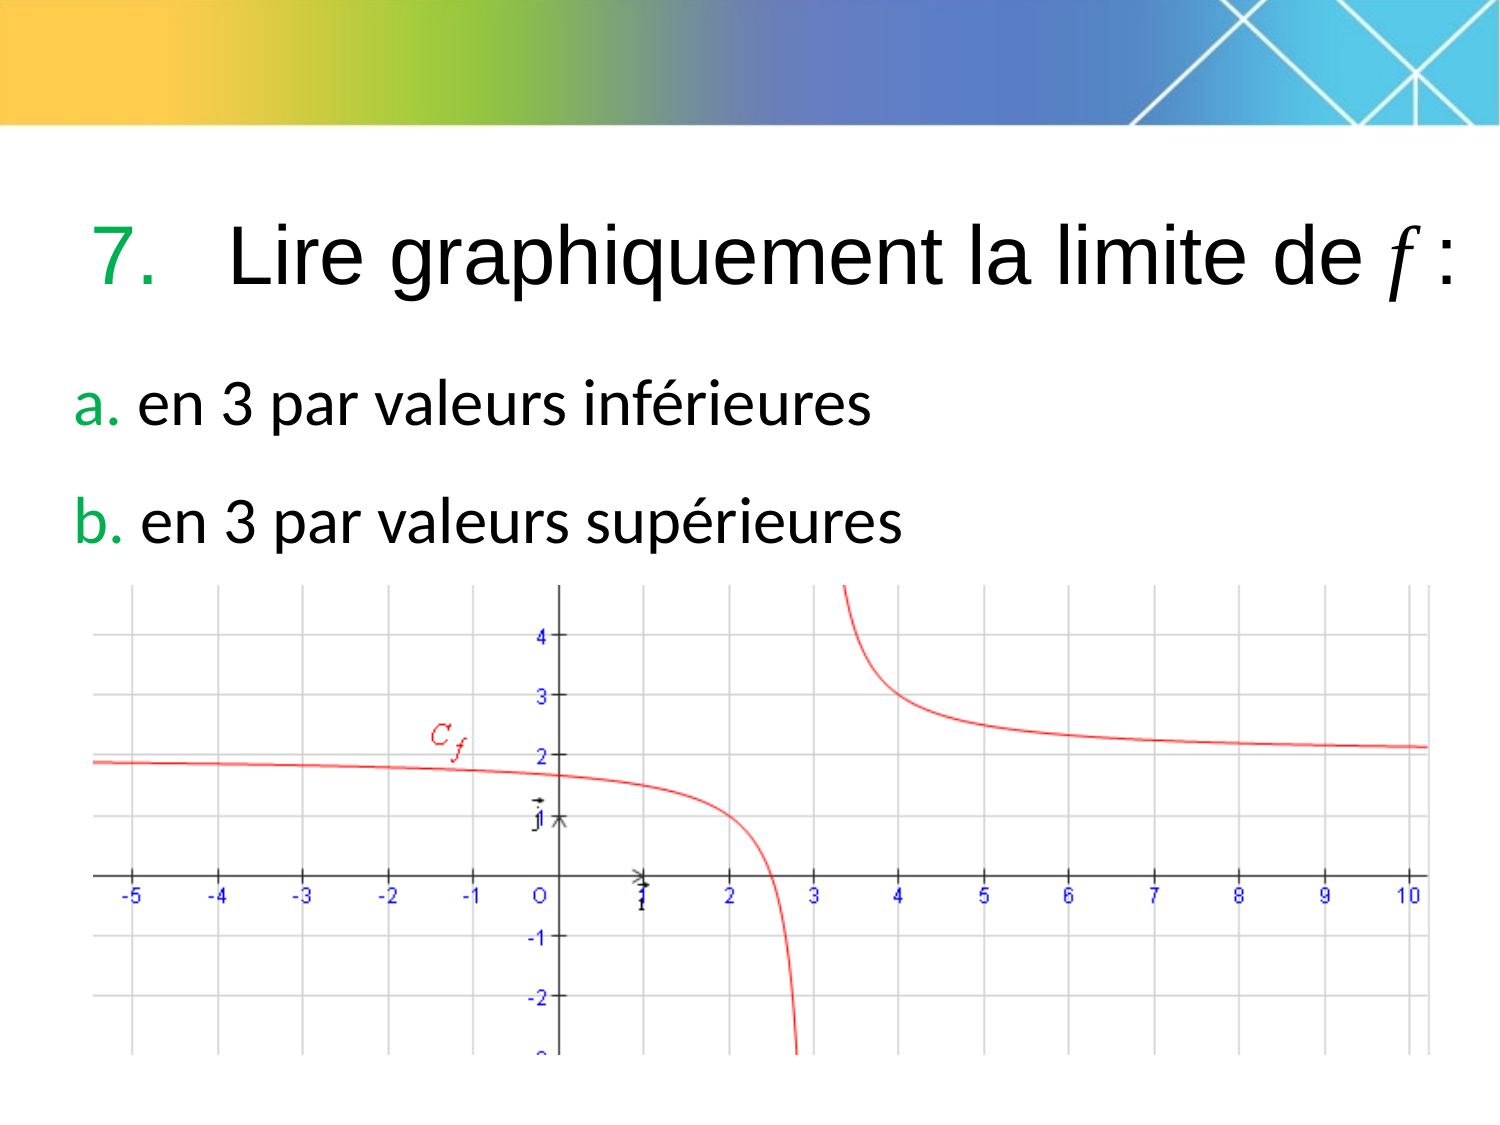

Lire graphiquement la limite de f :
a. en 3 par valeurs inférieures
b. en 3 par valeurs supérieures